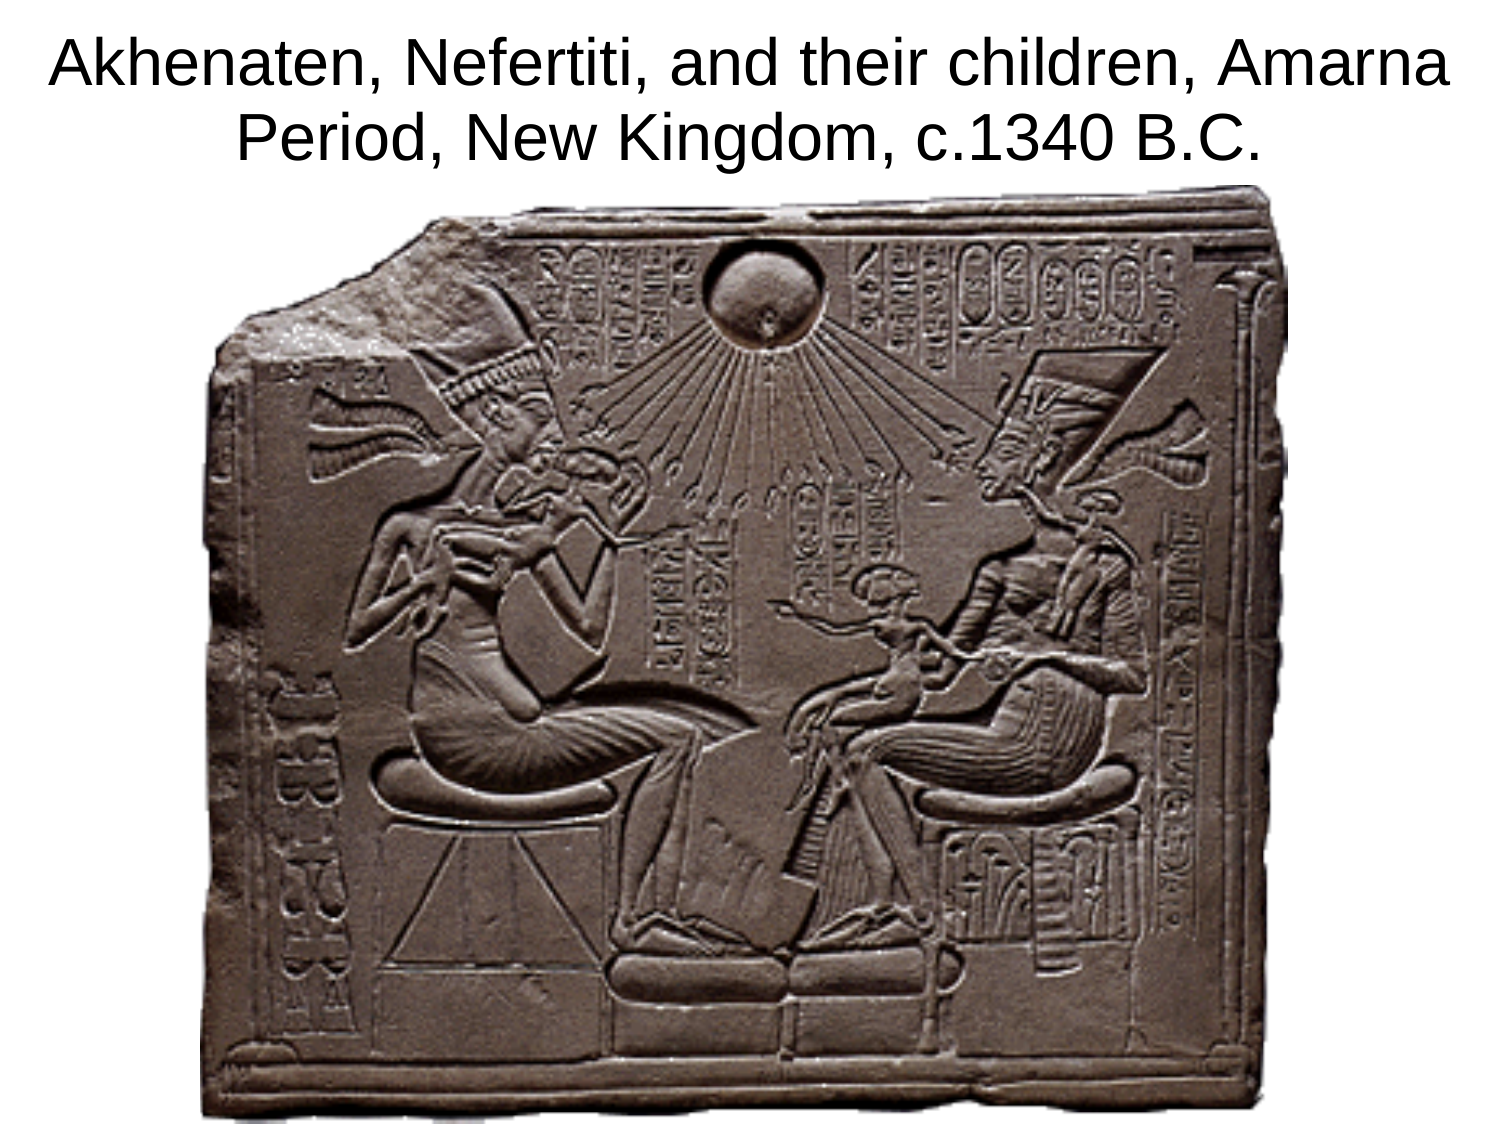

# Akhenaten, Nefertiti, and their children, Amarna Period, New Kingdom, c.1340 B.C.